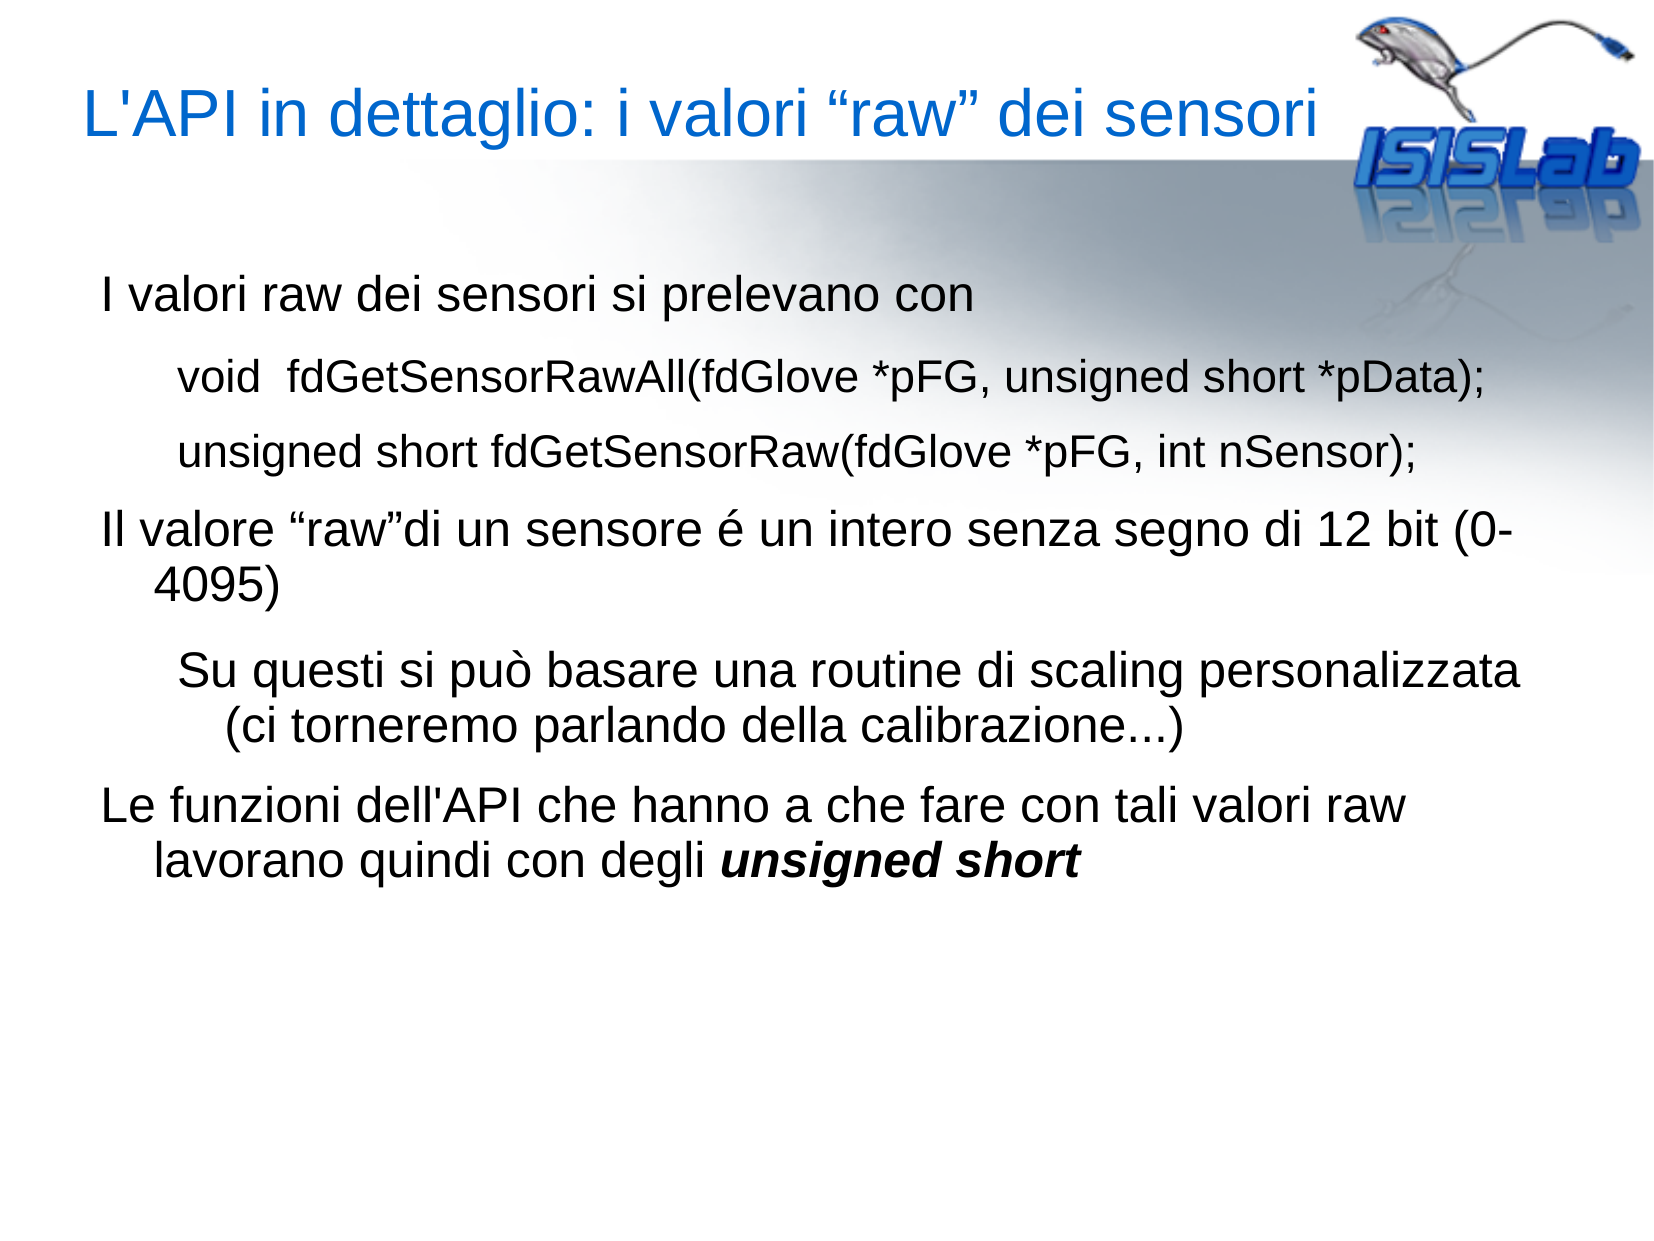

# L'API in dettaglio: i valori “raw” dei sensori
I valori raw dei sensori si prelevano con
void fdGetSensorRawAll(fdGlove *pFG, unsigned short *pData);
unsigned short fdGetSensorRaw(fdGlove *pFG, int nSensor);
Il valore “raw”di un sensore é un intero senza segno di 12 bit (0-4095)
Su questi si può basare una routine di scaling personalizzata (ci torneremo parlando della calibrazione...)
Le funzioni dell'API che hanno a che fare con tali valori raw lavorano quindi con degli unsigned short